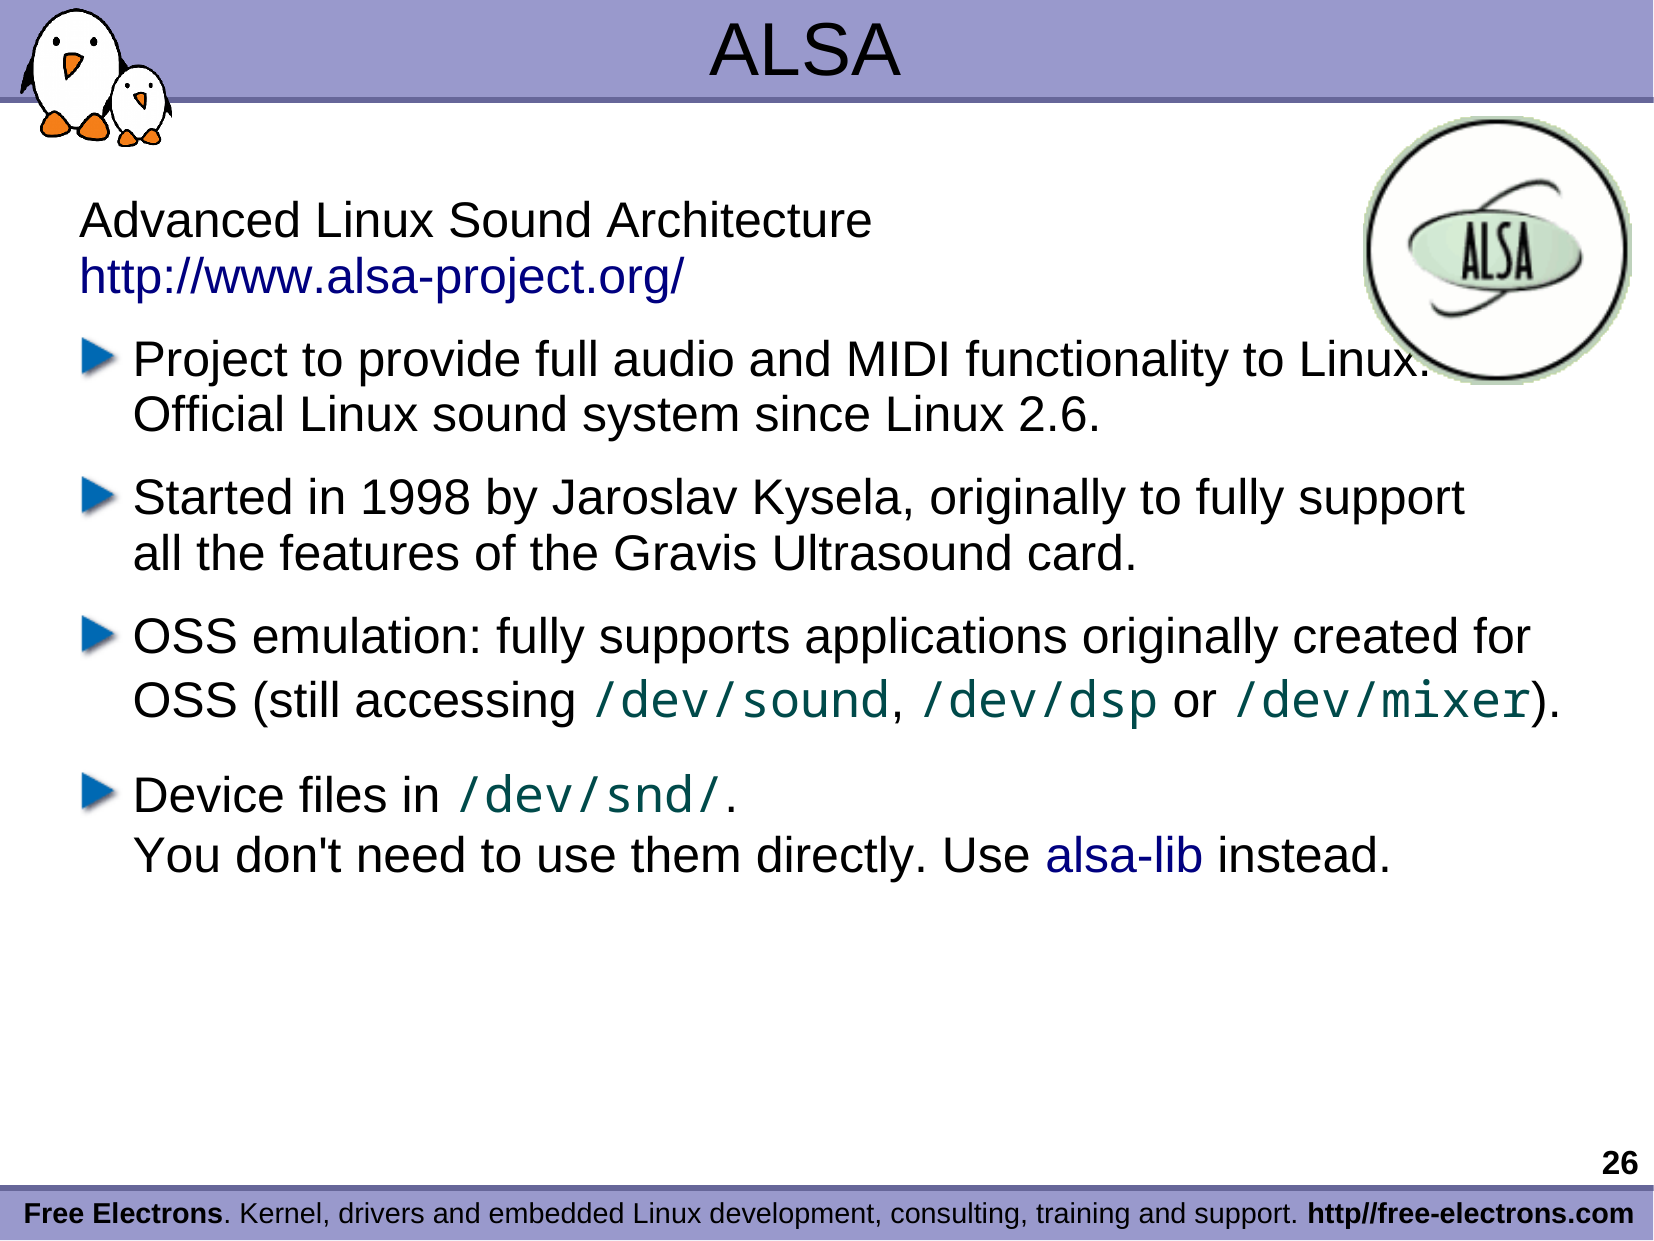

# ALSA
Advanced Linux Sound Architecture
http://www.alsa-project.org/
Project to provide full audio and MIDI functionality to Linux.
Official Linux sound system since Linux 2.6.
Started in 1998 by Jaroslav Kysela, originally to fully support
all the features of the Gravis Ultrasound card.
OSS emulation: fully supports applications originally created for OSS (still accessing /dev/sound, /dev/dsp or /dev/mixer).
Device files in /dev/snd/.
You don't need to use them directly. Use alsa-lib instead.